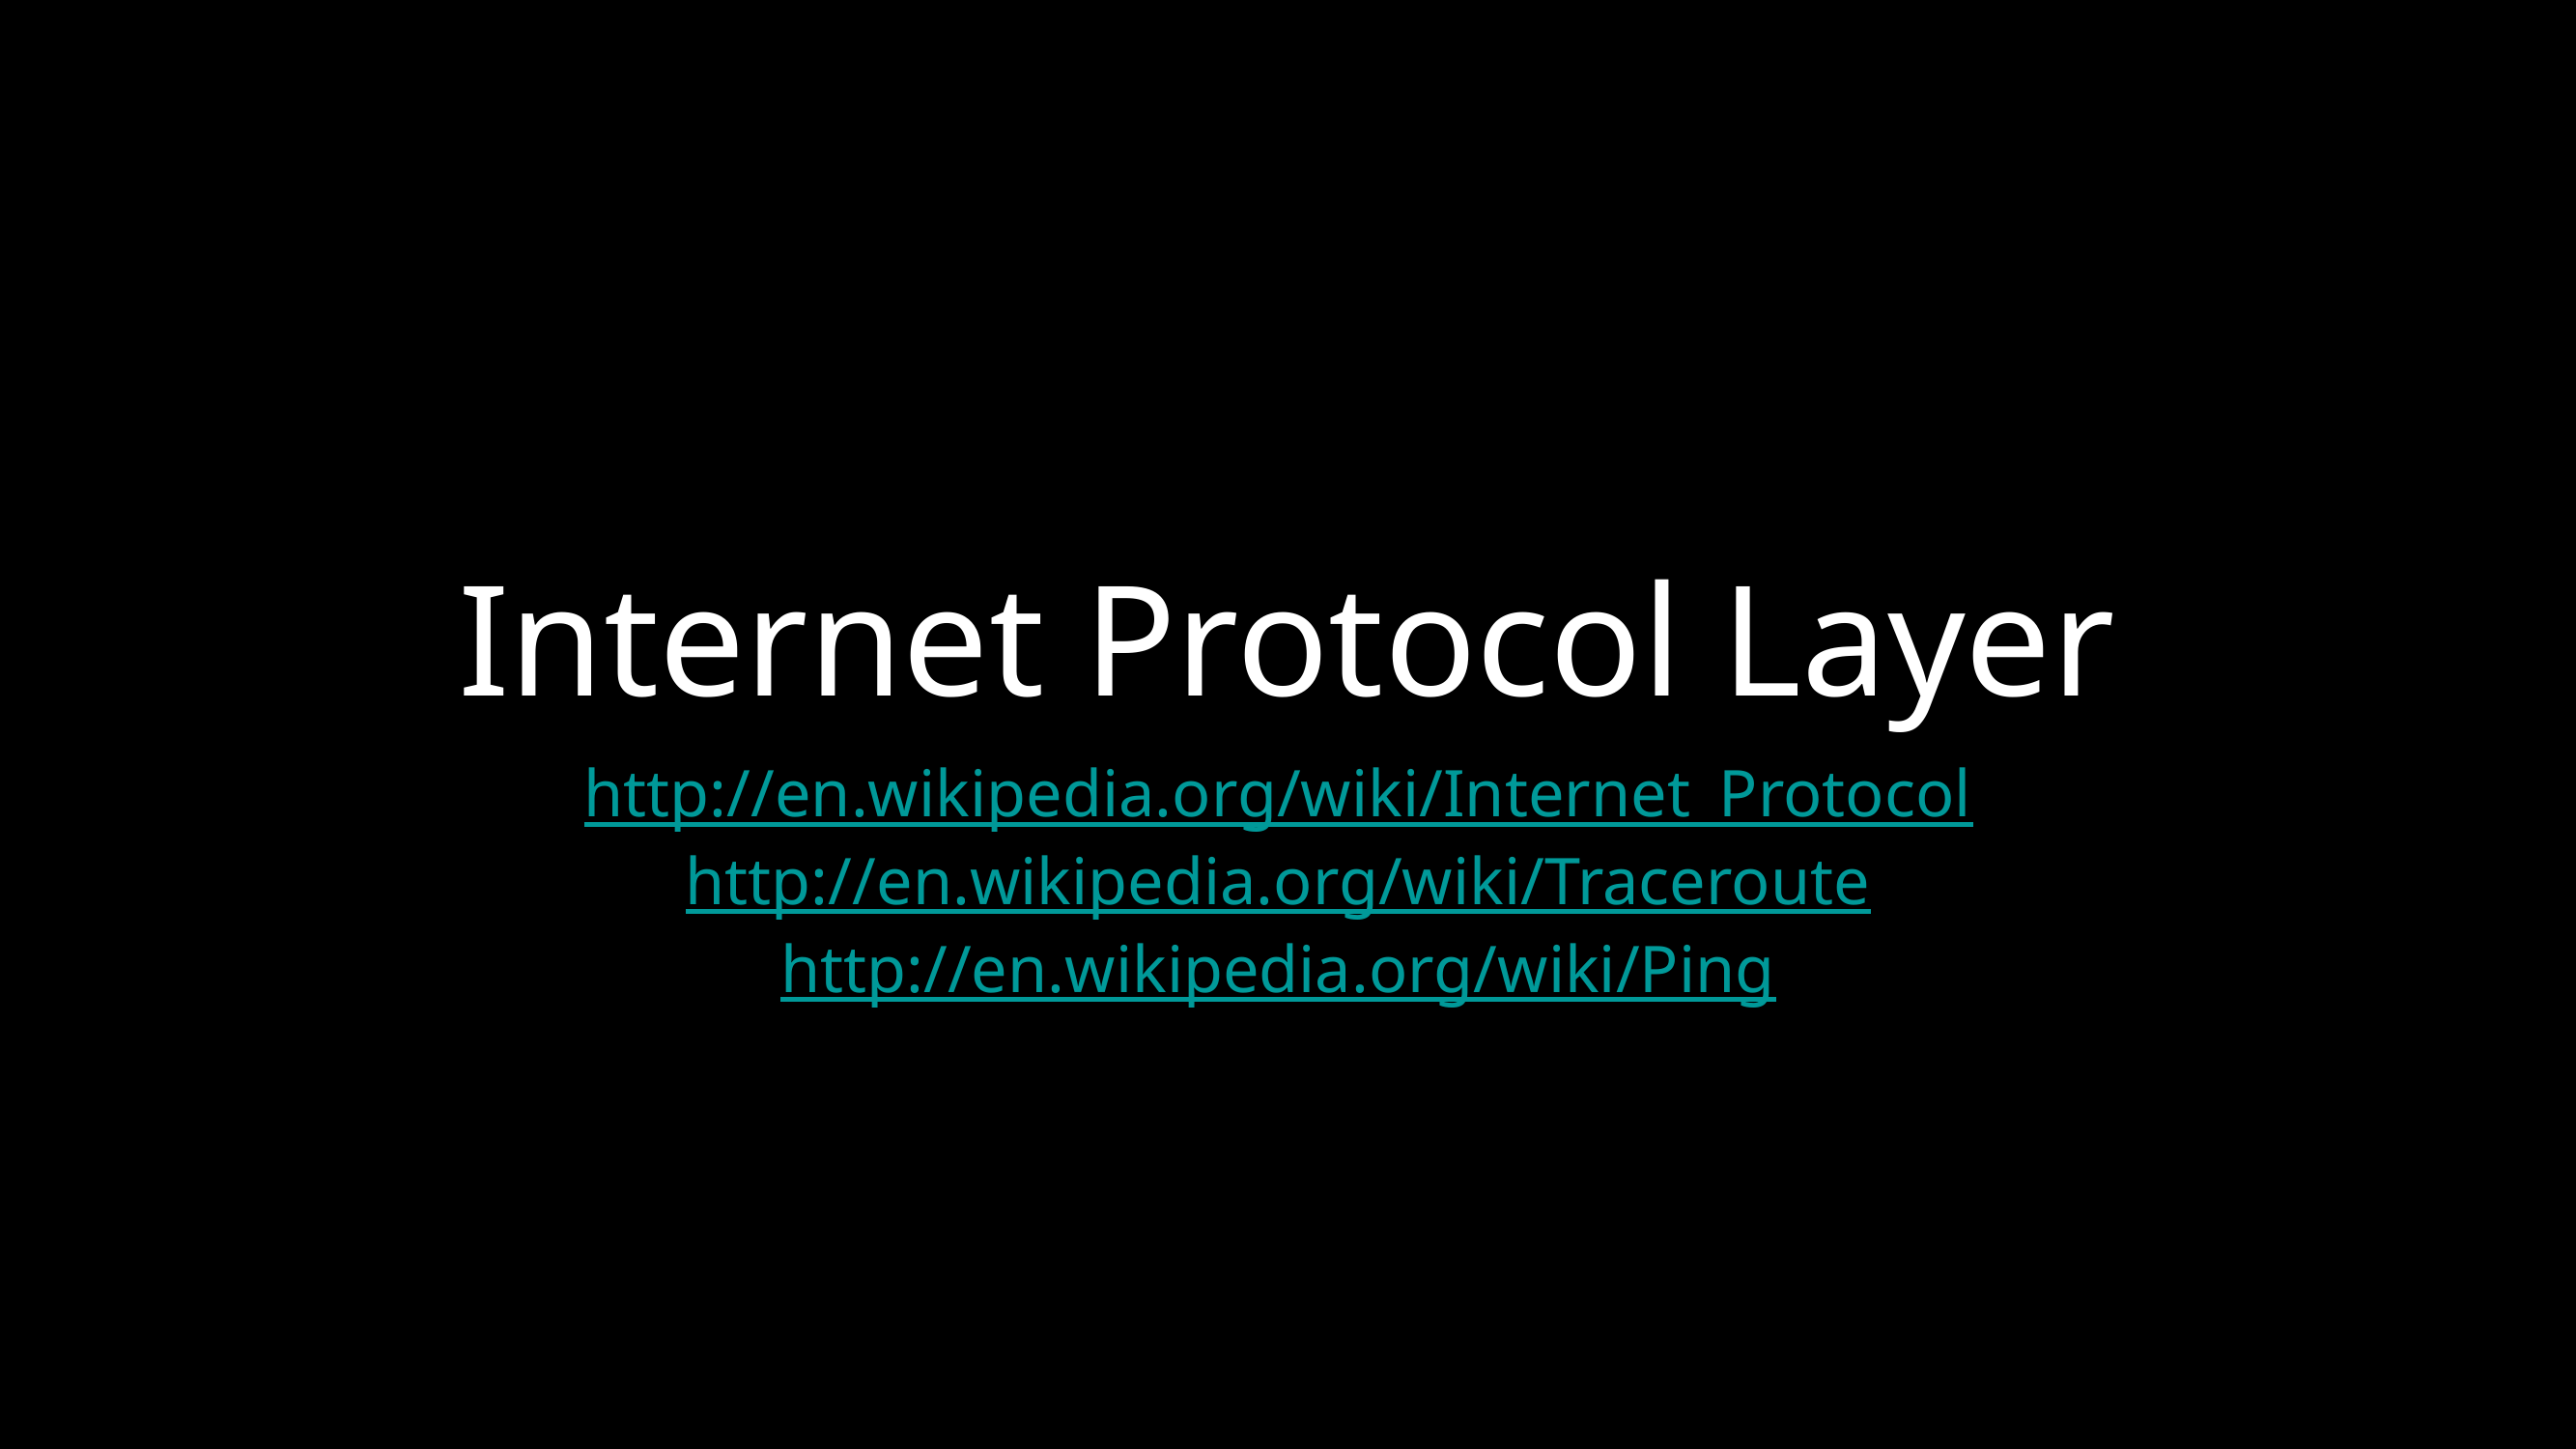

# Internet Protocol Layer
http://en.wikipedia.org/wiki/Internet_Protocol
http://en.wikipedia.org/wiki/Traceroute
http://en.wikipedia.org/wiki/Ping